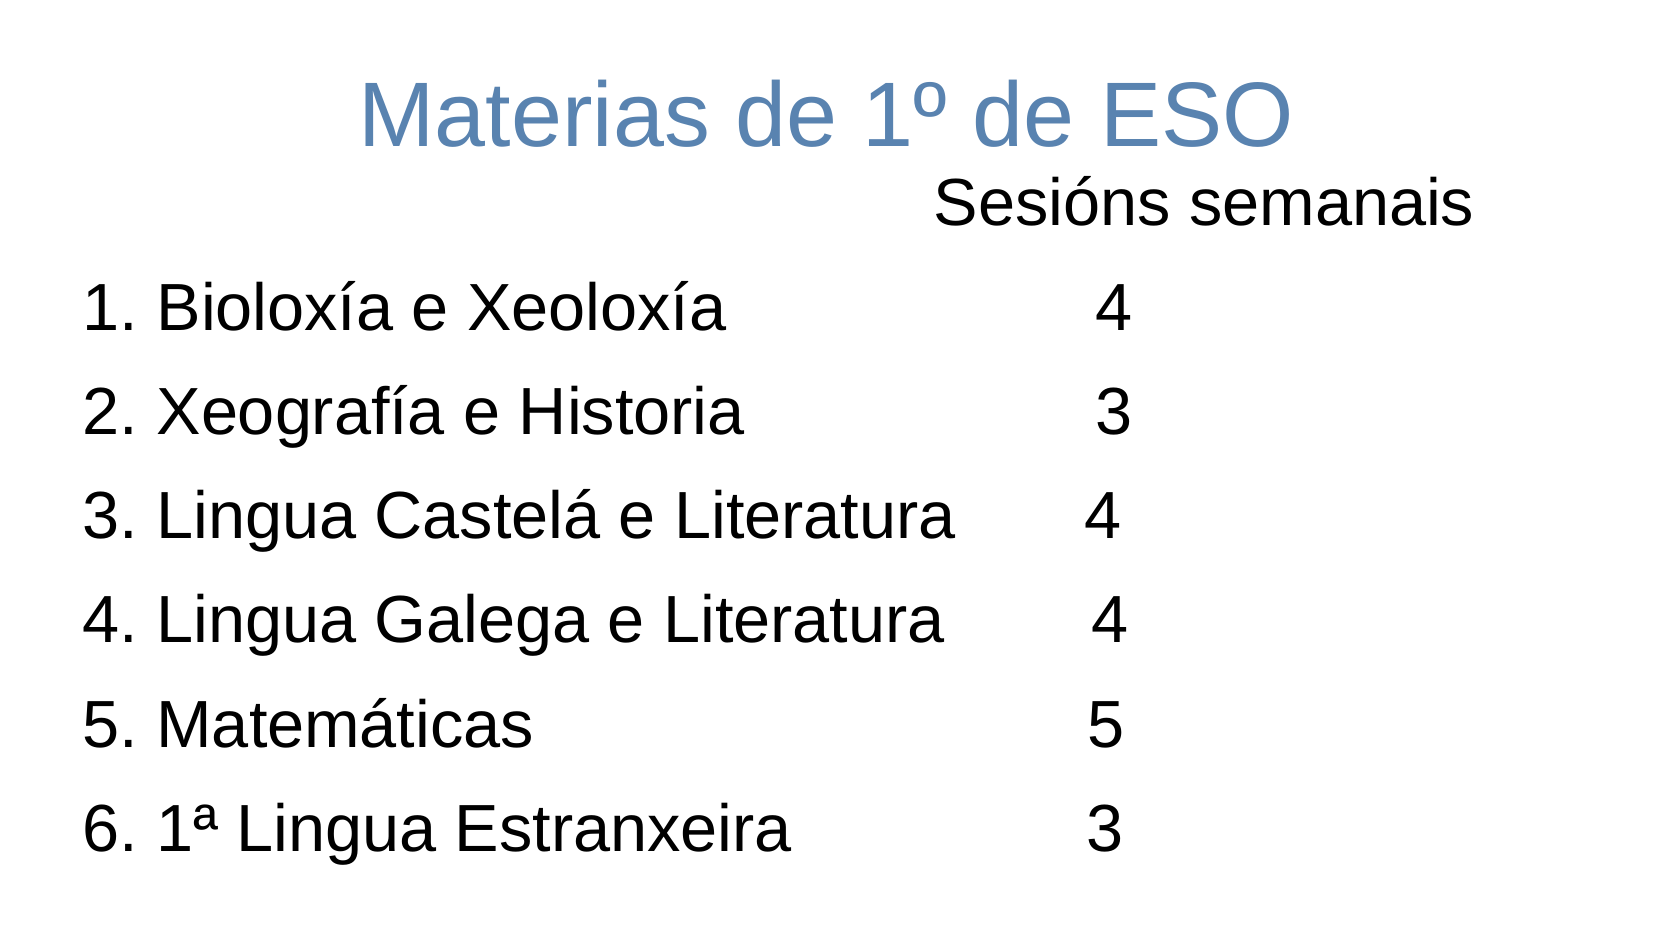

# Materias de 1º de ESO
 Sesións semanais
1. Bioloxía e Xeoloxía 4
2. Xeografía e Historia 3
3. Lingua Castelá e Literatura 4
4. Lingua Galega e Literatura 4
5. Matemáticas 5
6. 1ª Lingua Estranxeira 3